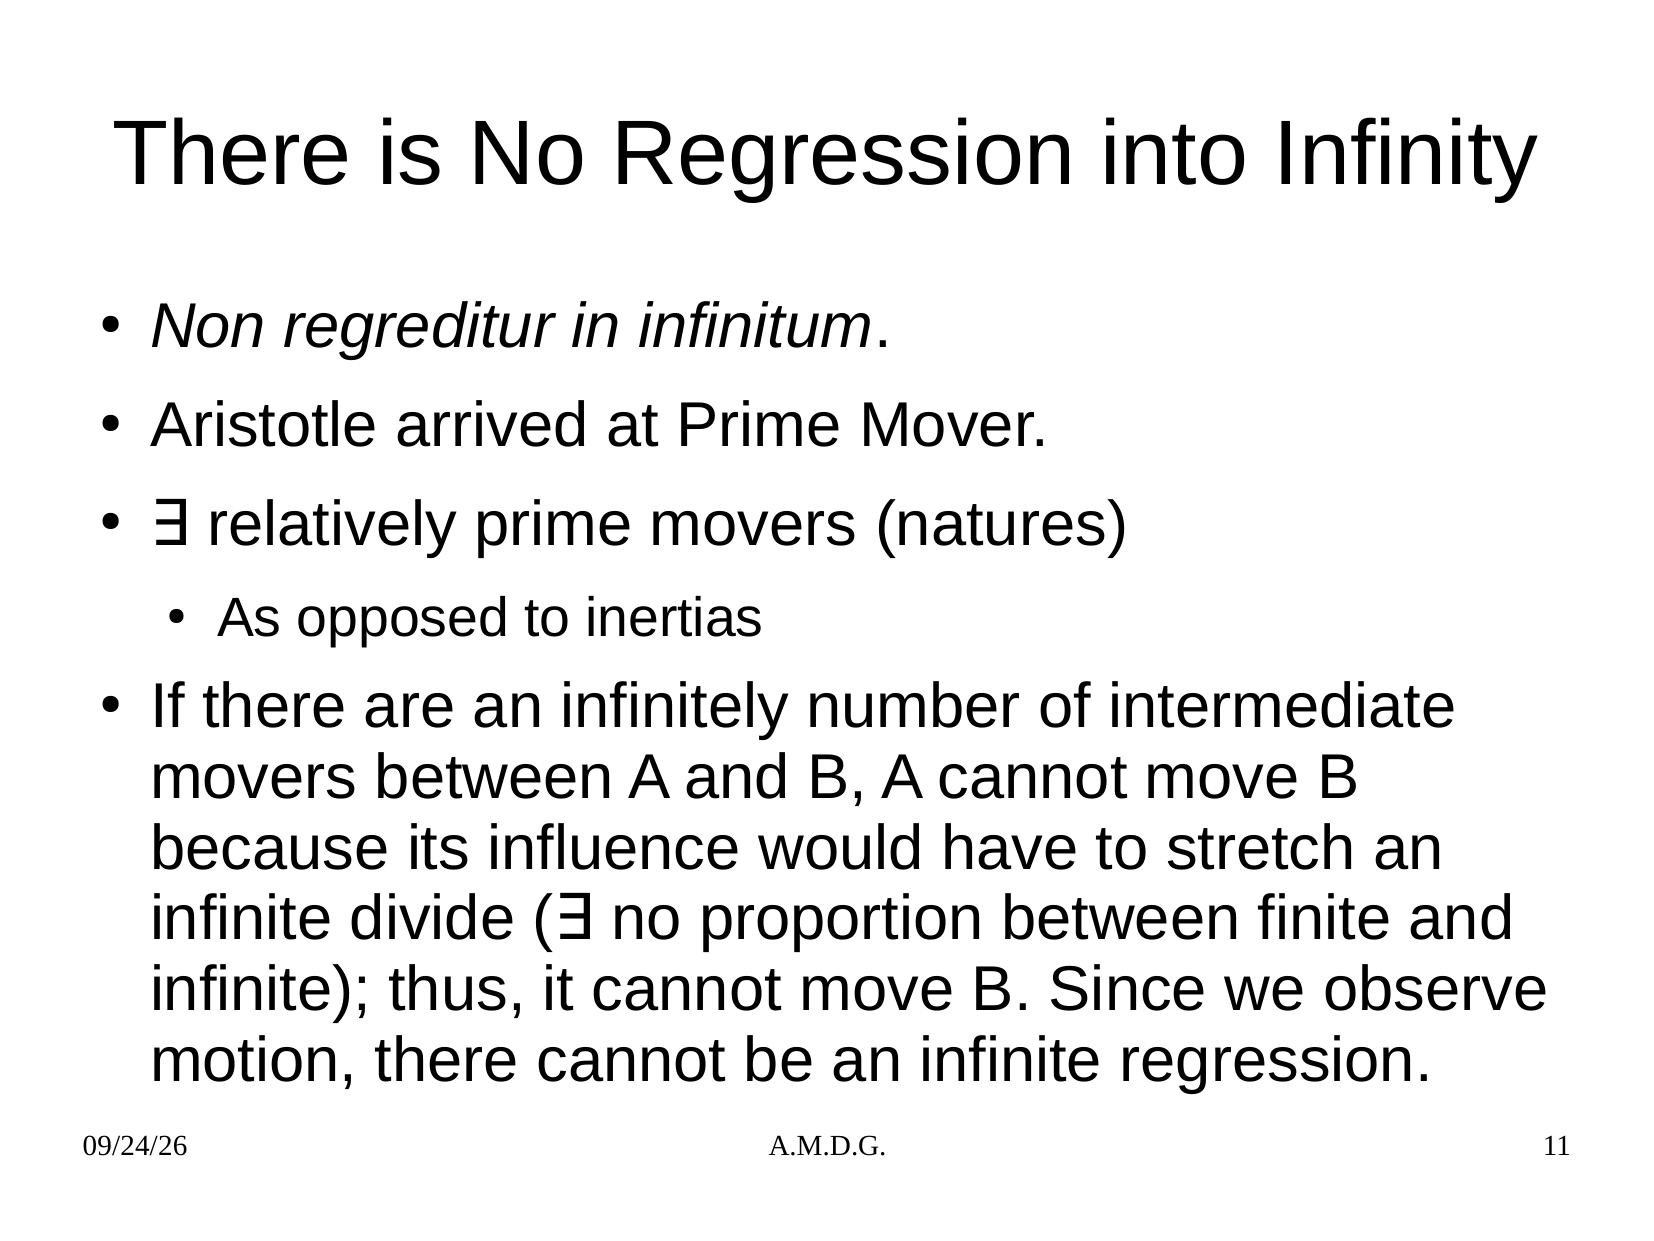

# There is No Regression into Infinity
Non regreditur in infinitum.
Aristotle arrived at Prime Mover.
∃ relatively prime movers (natures)
As opposed to inertias
If there are an infinitely number of intermediate movers between A and B, A cannot move B because its influence would have to stretch an infinite divide (∃ no proportion between finite and infinite); thus, it cannot move B. Since we observe motion, there cannot be an infinite regression.
`
A.M.D.G.
11